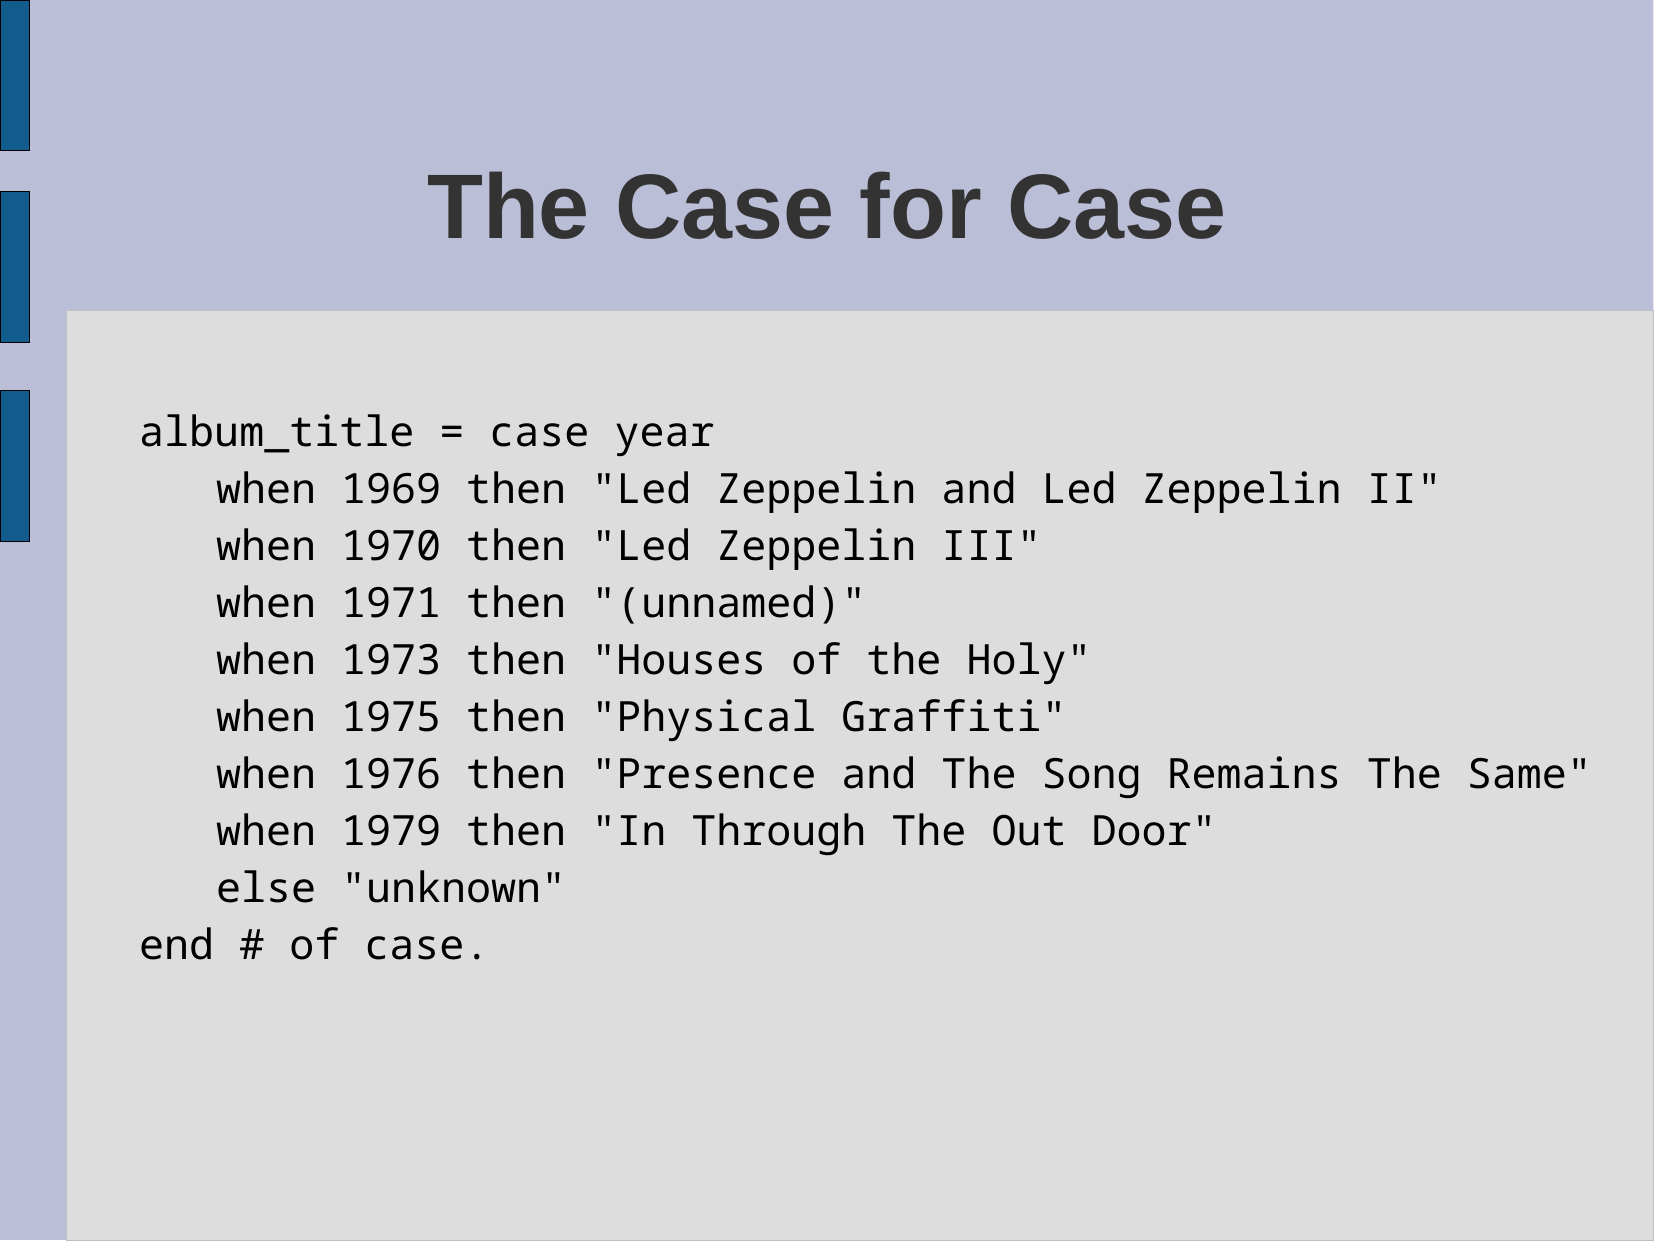

#
The Case for Case
album_title = case year
when 1969 then "Led Zeppelin and Led Zeppelin II"
when 1970 then "Led Zeppelin III"
when 1971 then "(unnamed)"
when 1973 then "Houses of the Holy"
when 1975 then "Physical Graffiti"
when 1976 then "Presence and The Song Remains The Same"
when 1979 then "In Through The Out Door"
else "unknown"
end # of case.